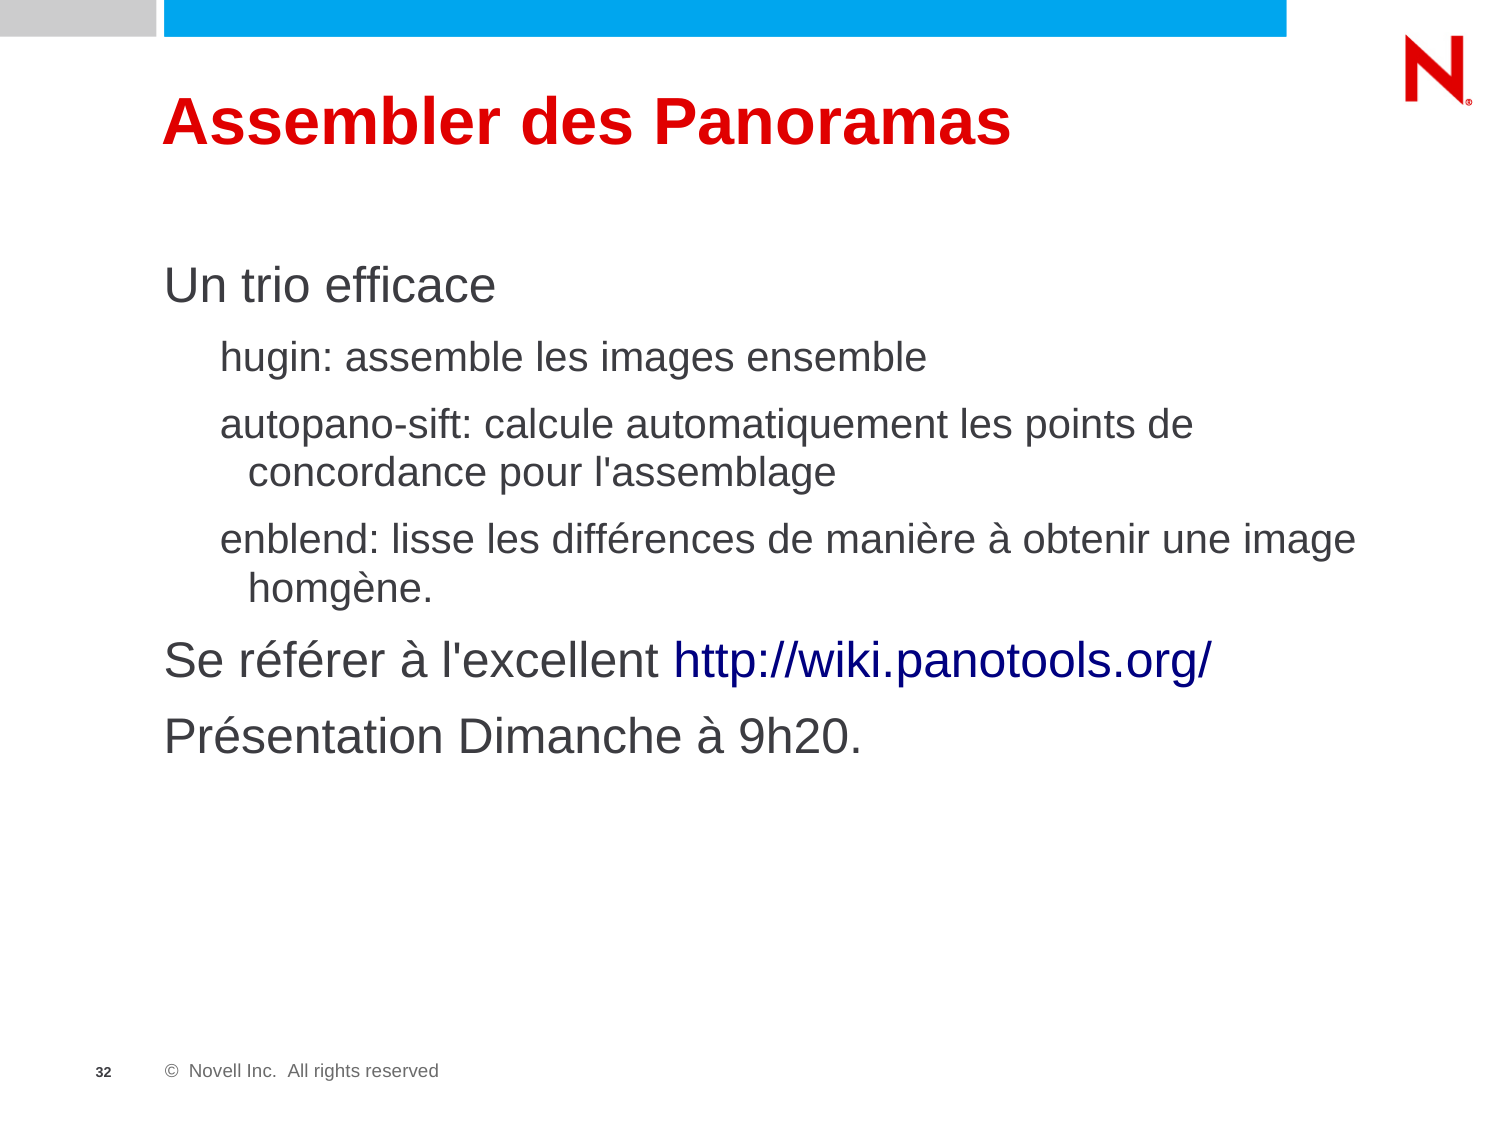

# Assembler des Panoramas
Un trio efficace
hugin: assemble les images ensemble
autopano-sift: calcule automatiquement les points de concordance pour l'assemblage
enblend: lisse les différences de manière à obtenir une image homgène.
Se référer à l'excellent http://wiki.panotools.org/
Présentation Dimanche à 9h20.